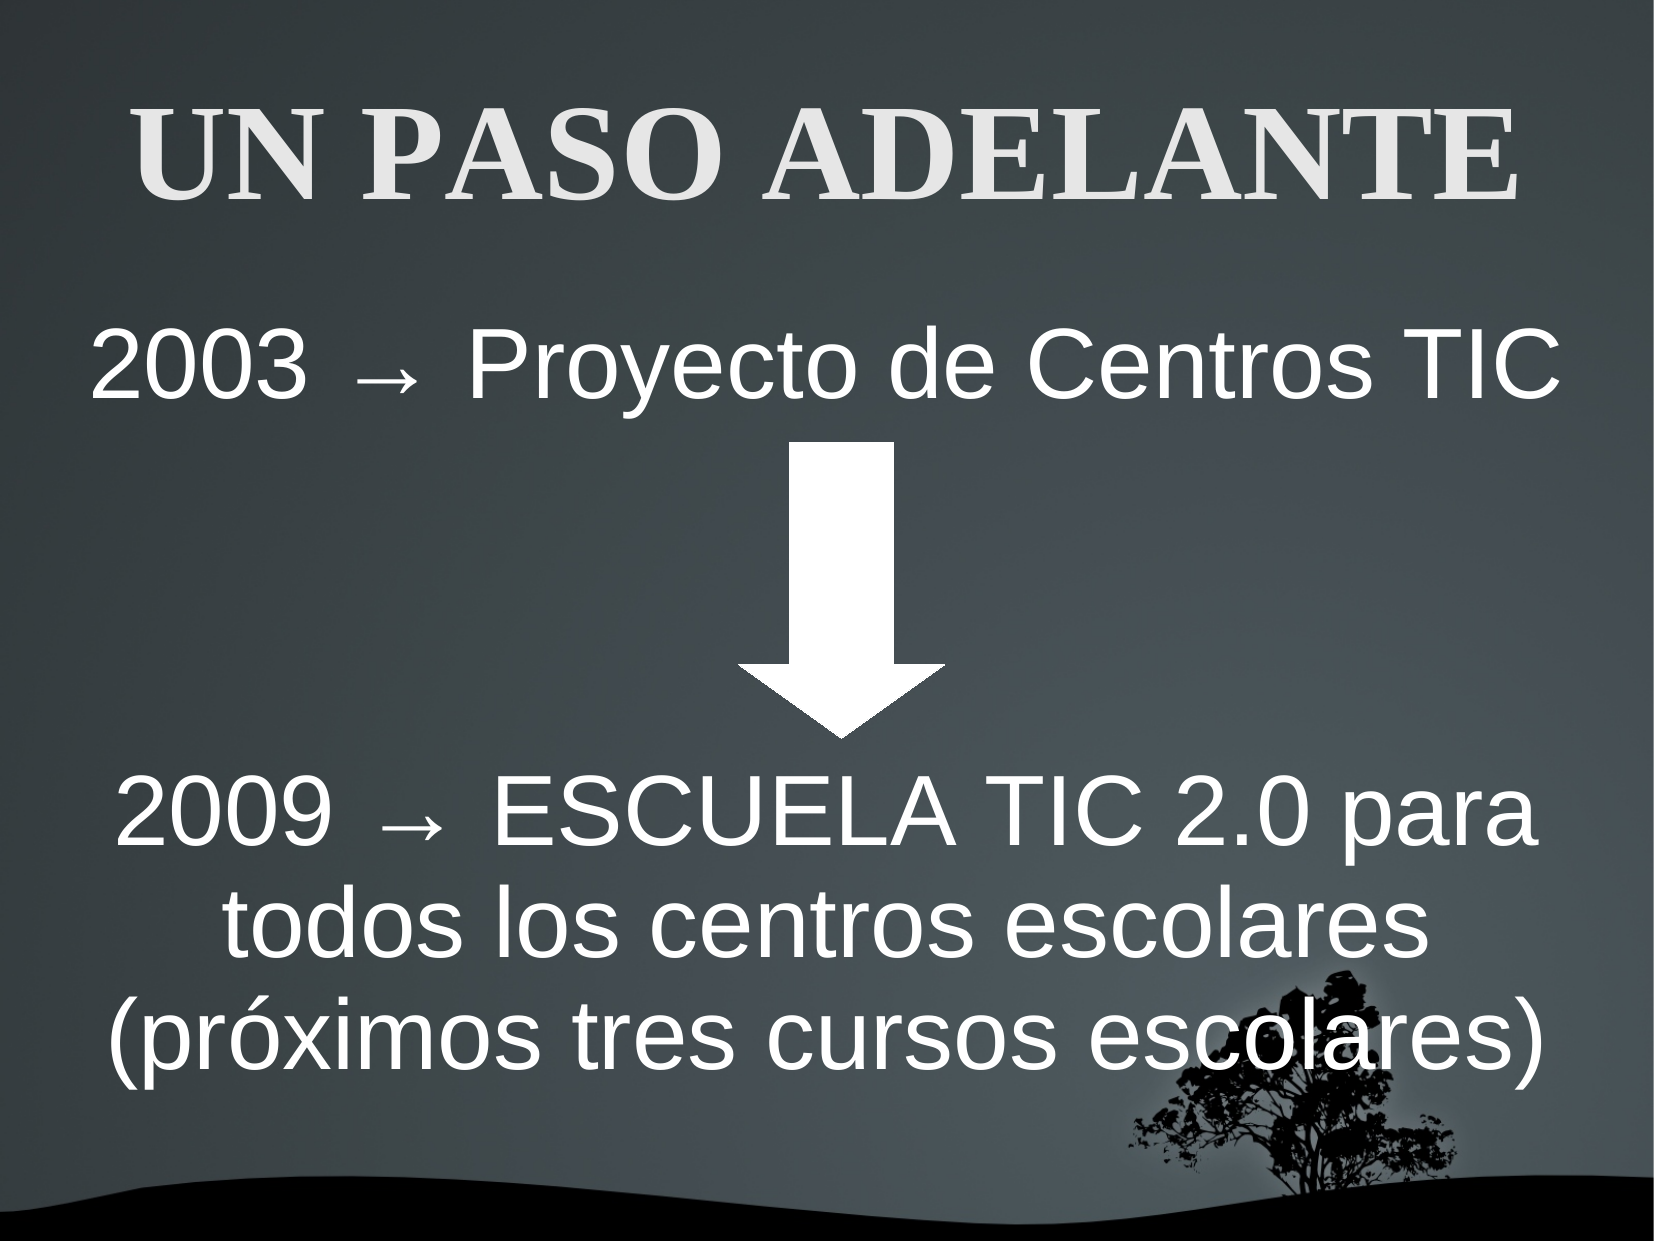

# UN PASO ADELANTE
2003 → Proyecto de Centros TIC
2009 → ESCUELA TIC 2.0 para todos los centros escolares (próximos tres cursos escolares)